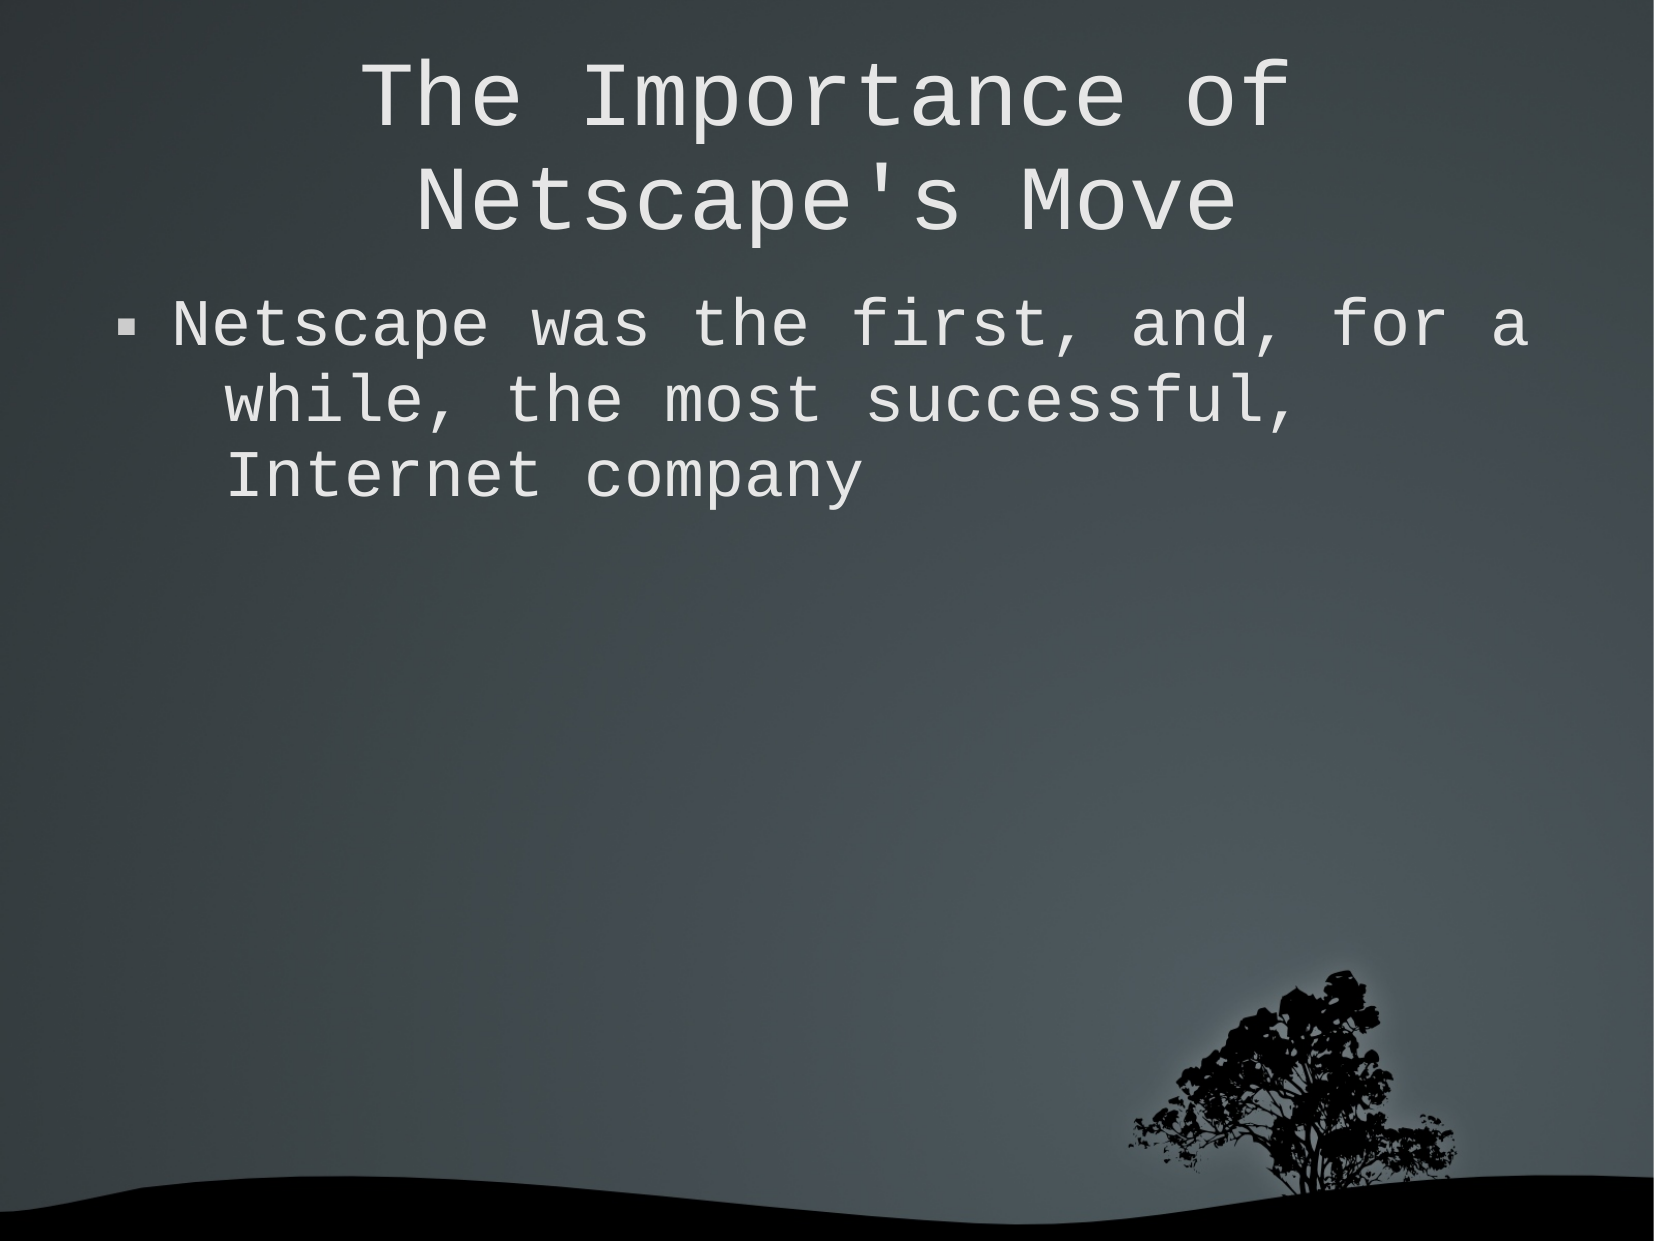

# The Importance of Netscape's Move
Netscape was the first, and, for a while, the most successful, Internet company